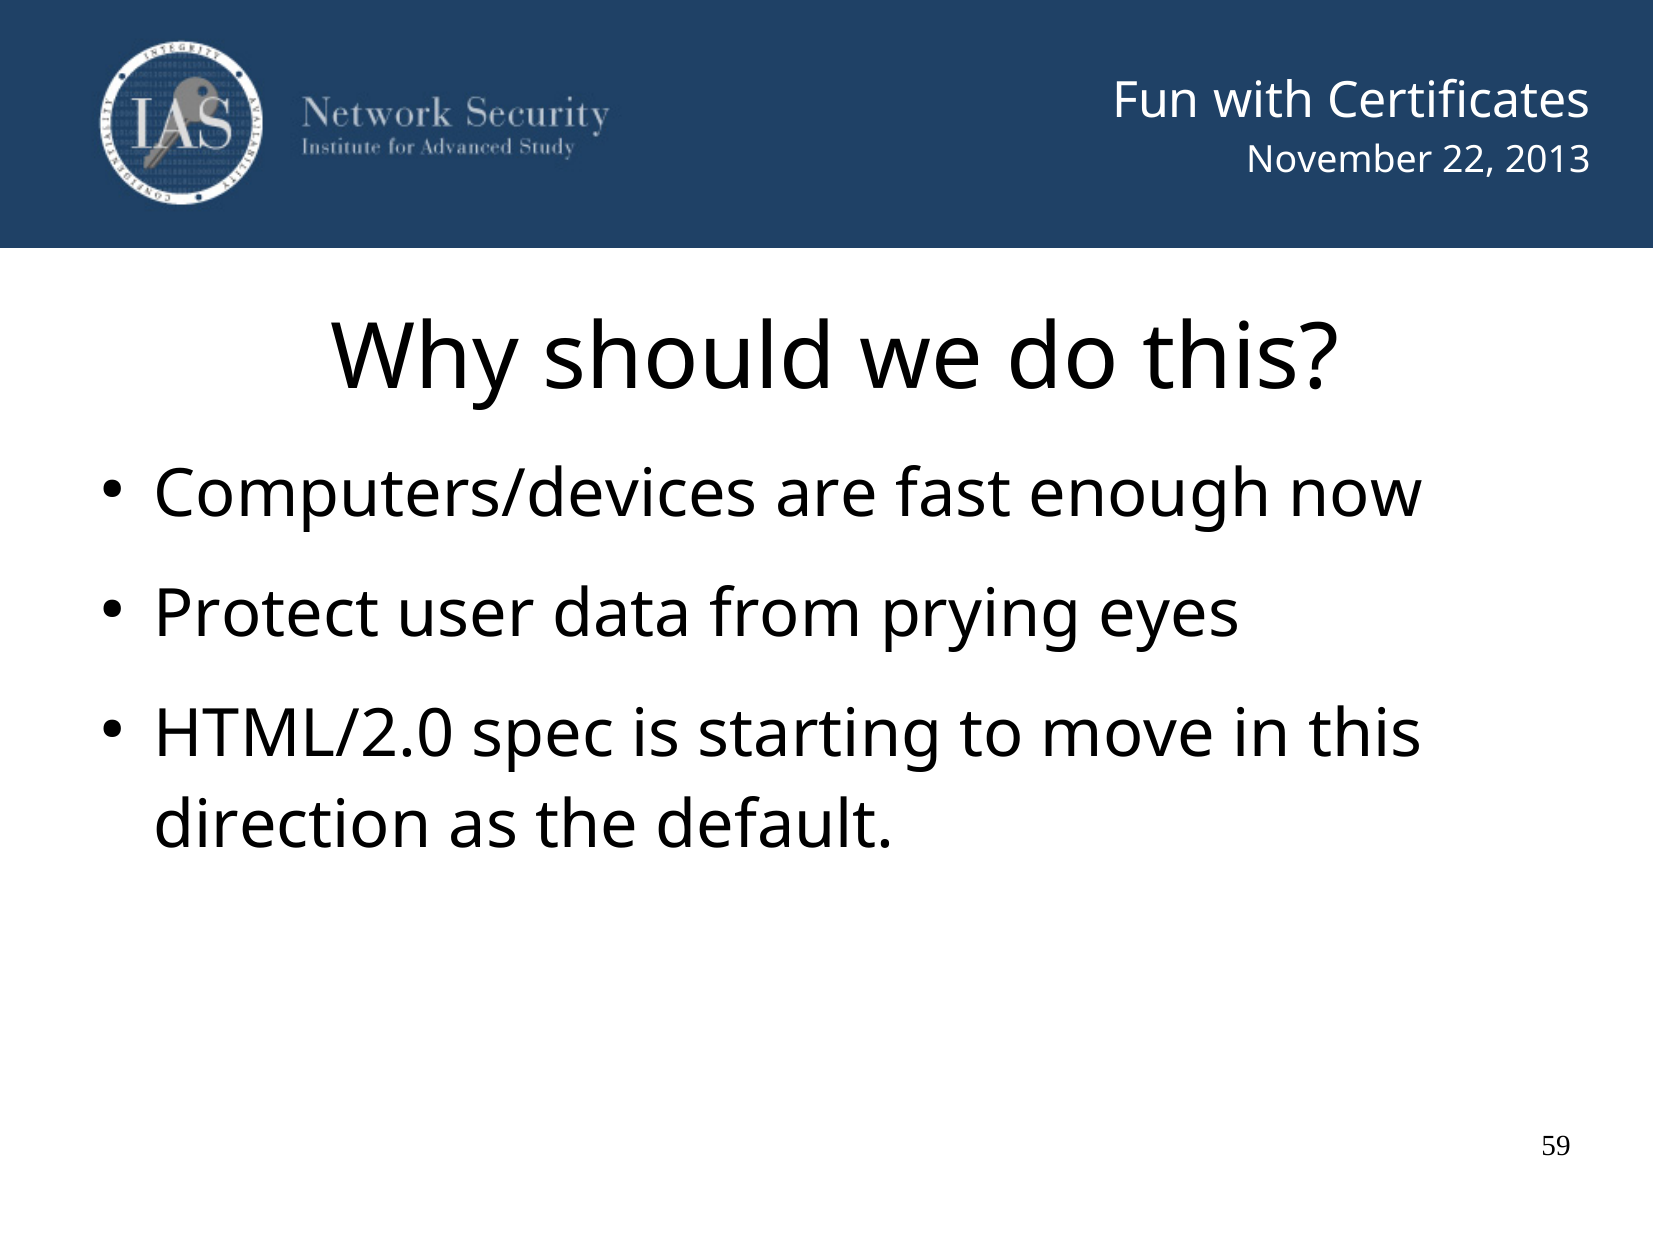

# Why should we do this?
Computers/devices are fast enough now
Protect user data from prying eyes
HTML/2.0 spec is starting to move in this direction as the default.
59